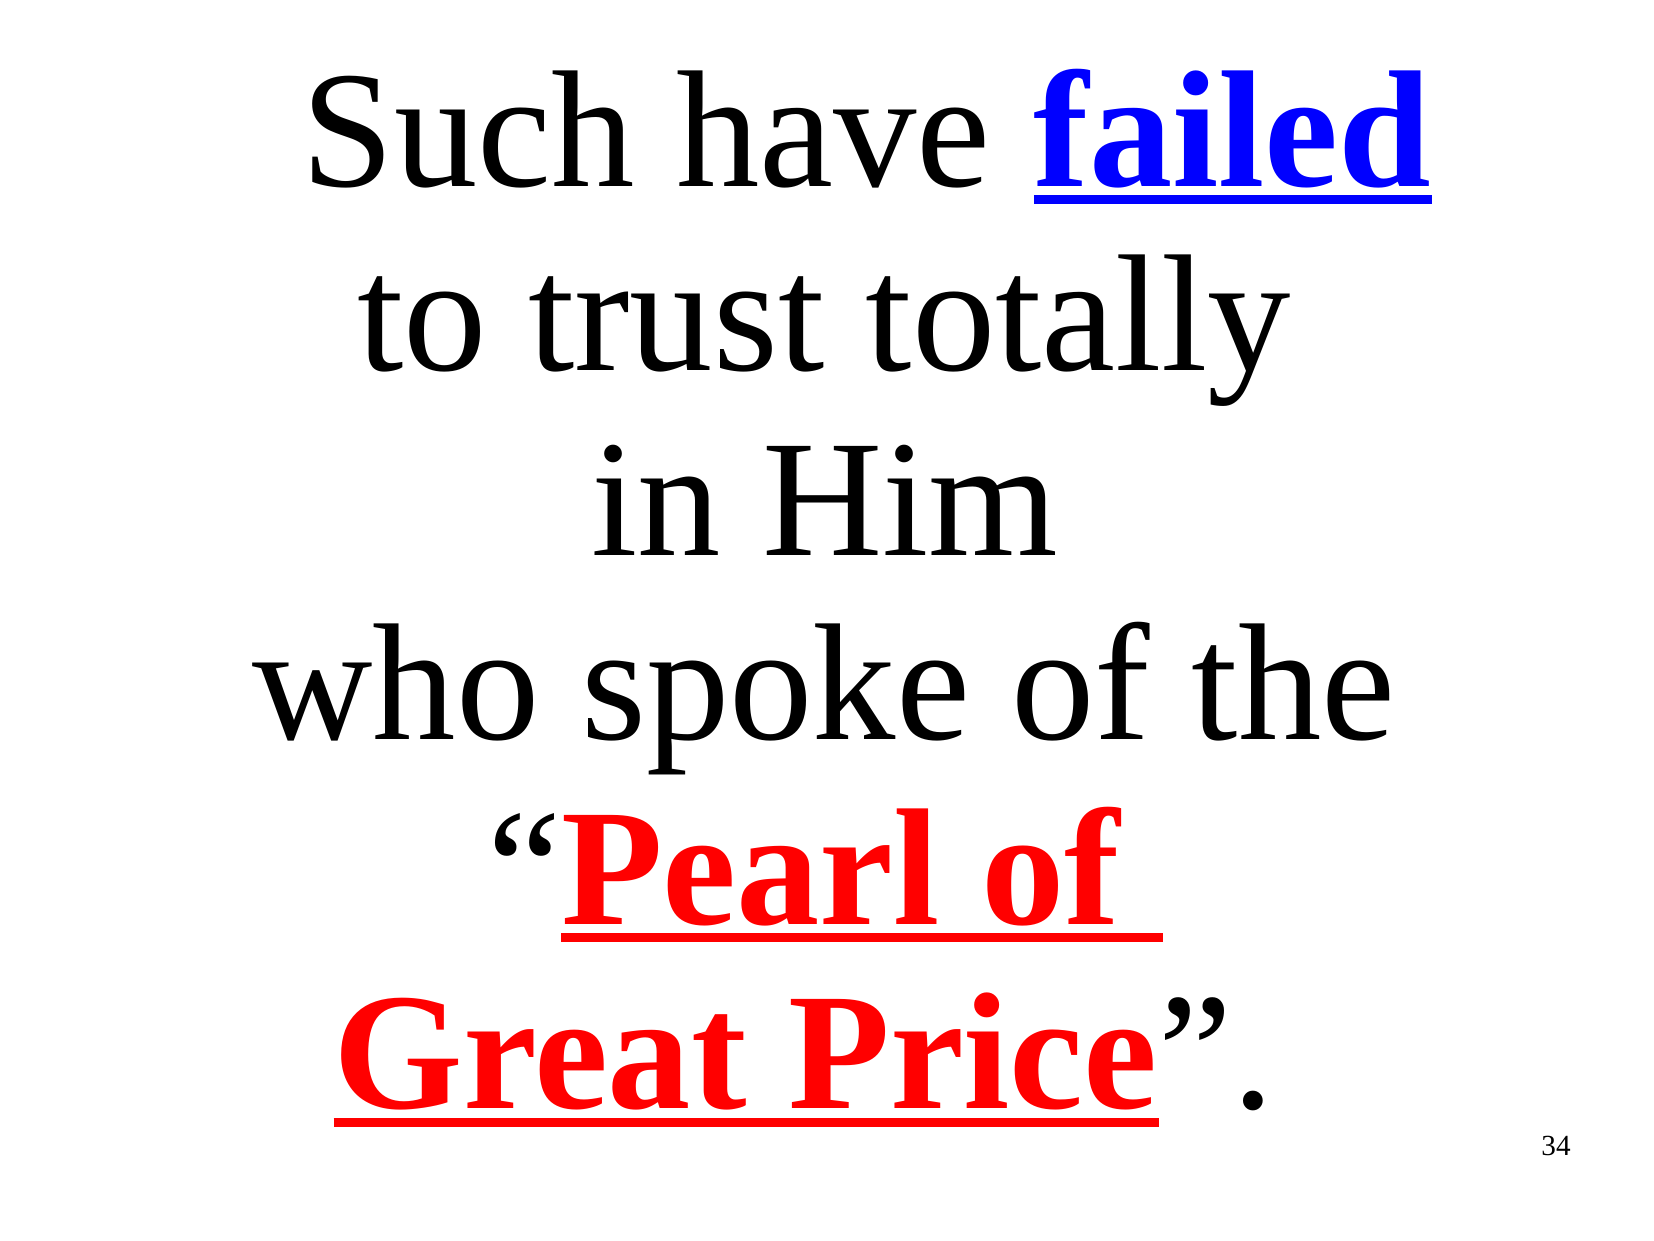

# Such have failed to trust totally in Him who spoke of the “Pearl of Great Price”.
34